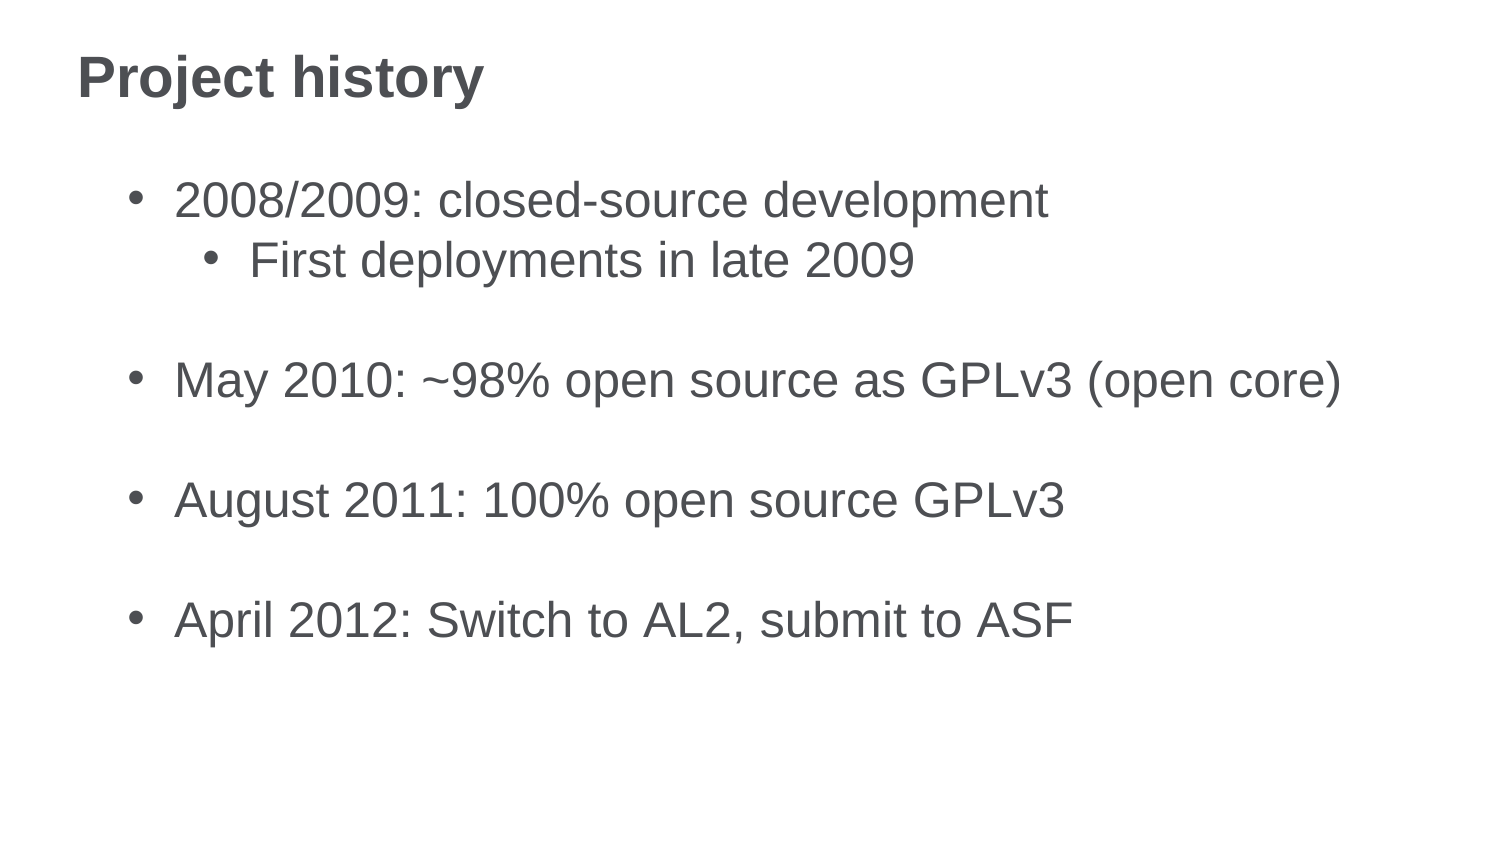

# Project history
2008/2009: closed-source development
First deployments in late 2009
May 2010: ~98% open source as GPLv3 (open core)
August 2011: 100% open source GPLv3
April 2012: Switch to AL2, submit to ASF